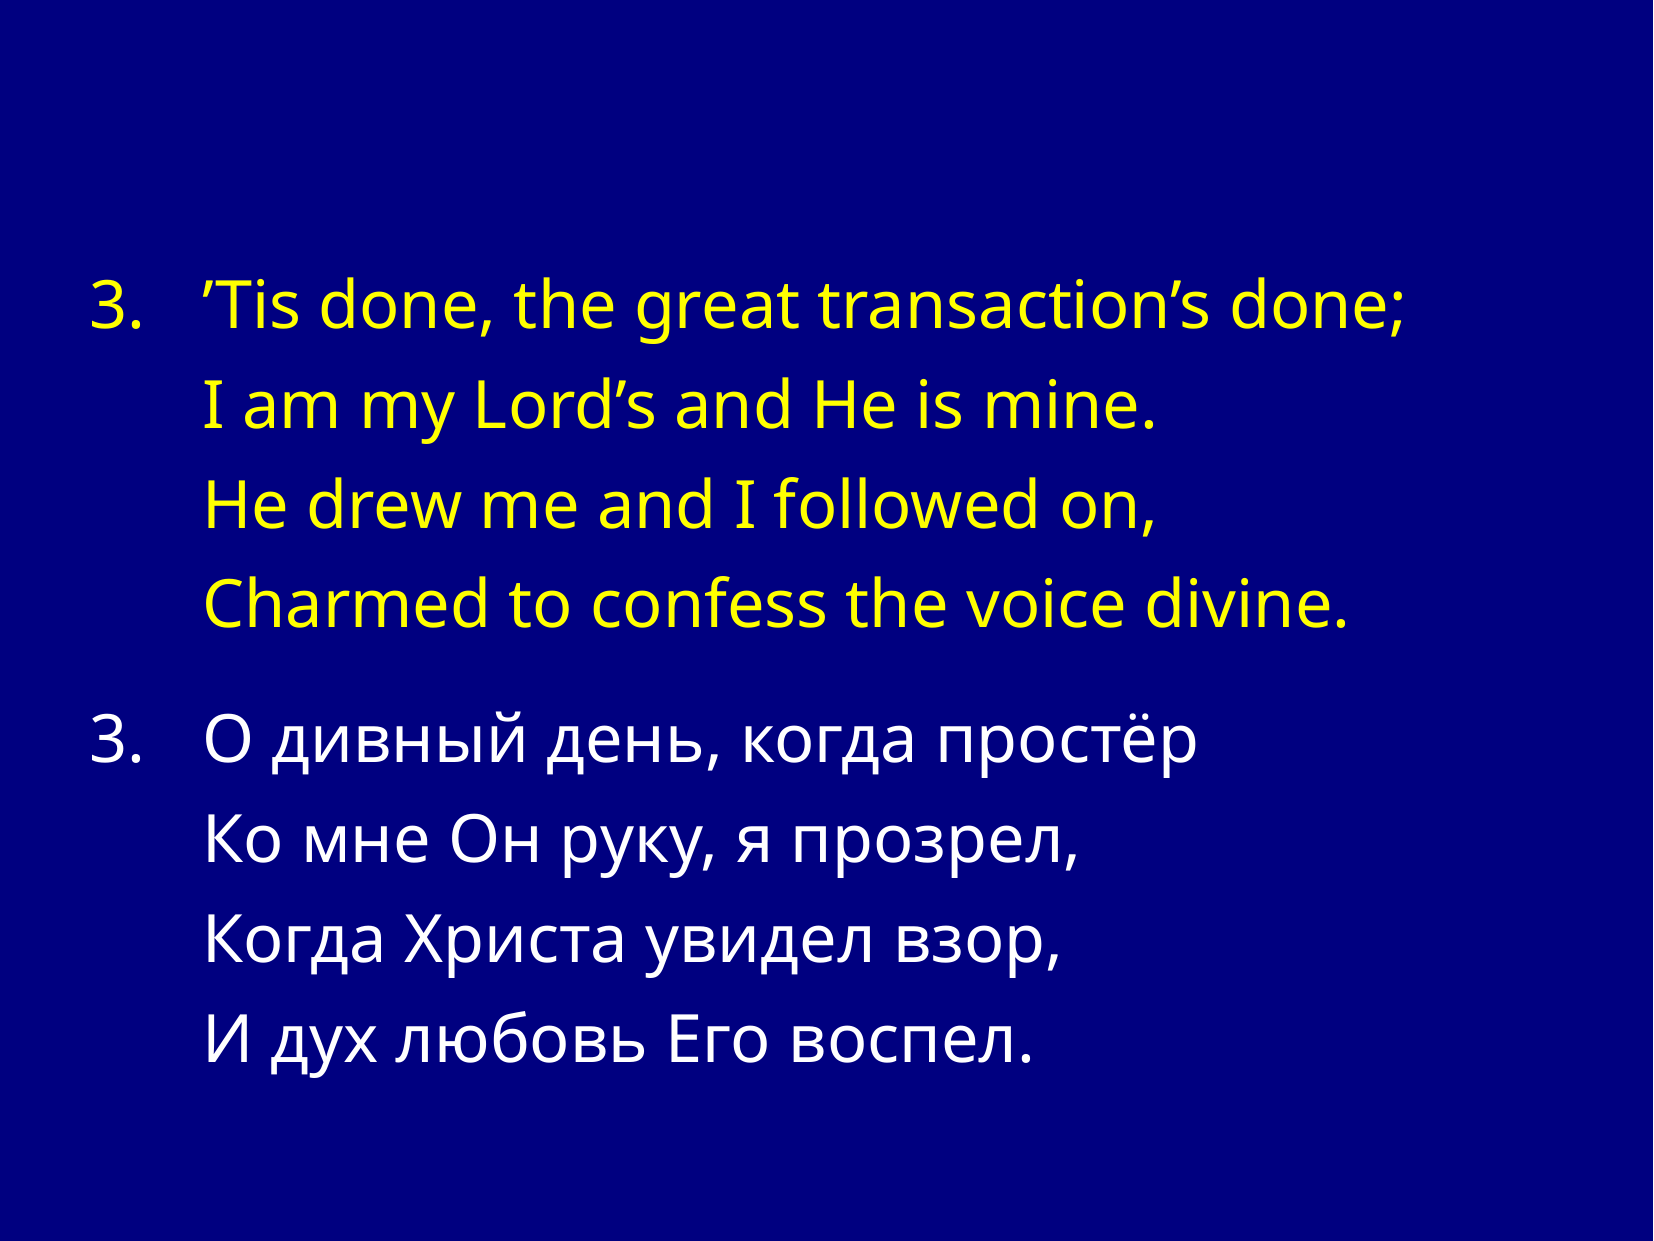

3.	’Tis done, the great transaction’s done;
	I am my Lord’s and He is mine.
	He drew me and I followed on,
	Charmed to confess the voice divine.
3.	О дивный день, когда простёр
	Ко мне Он руку, я прозрел,
	Когда Христа увидел взор,
	И дух любовь Его воспел.